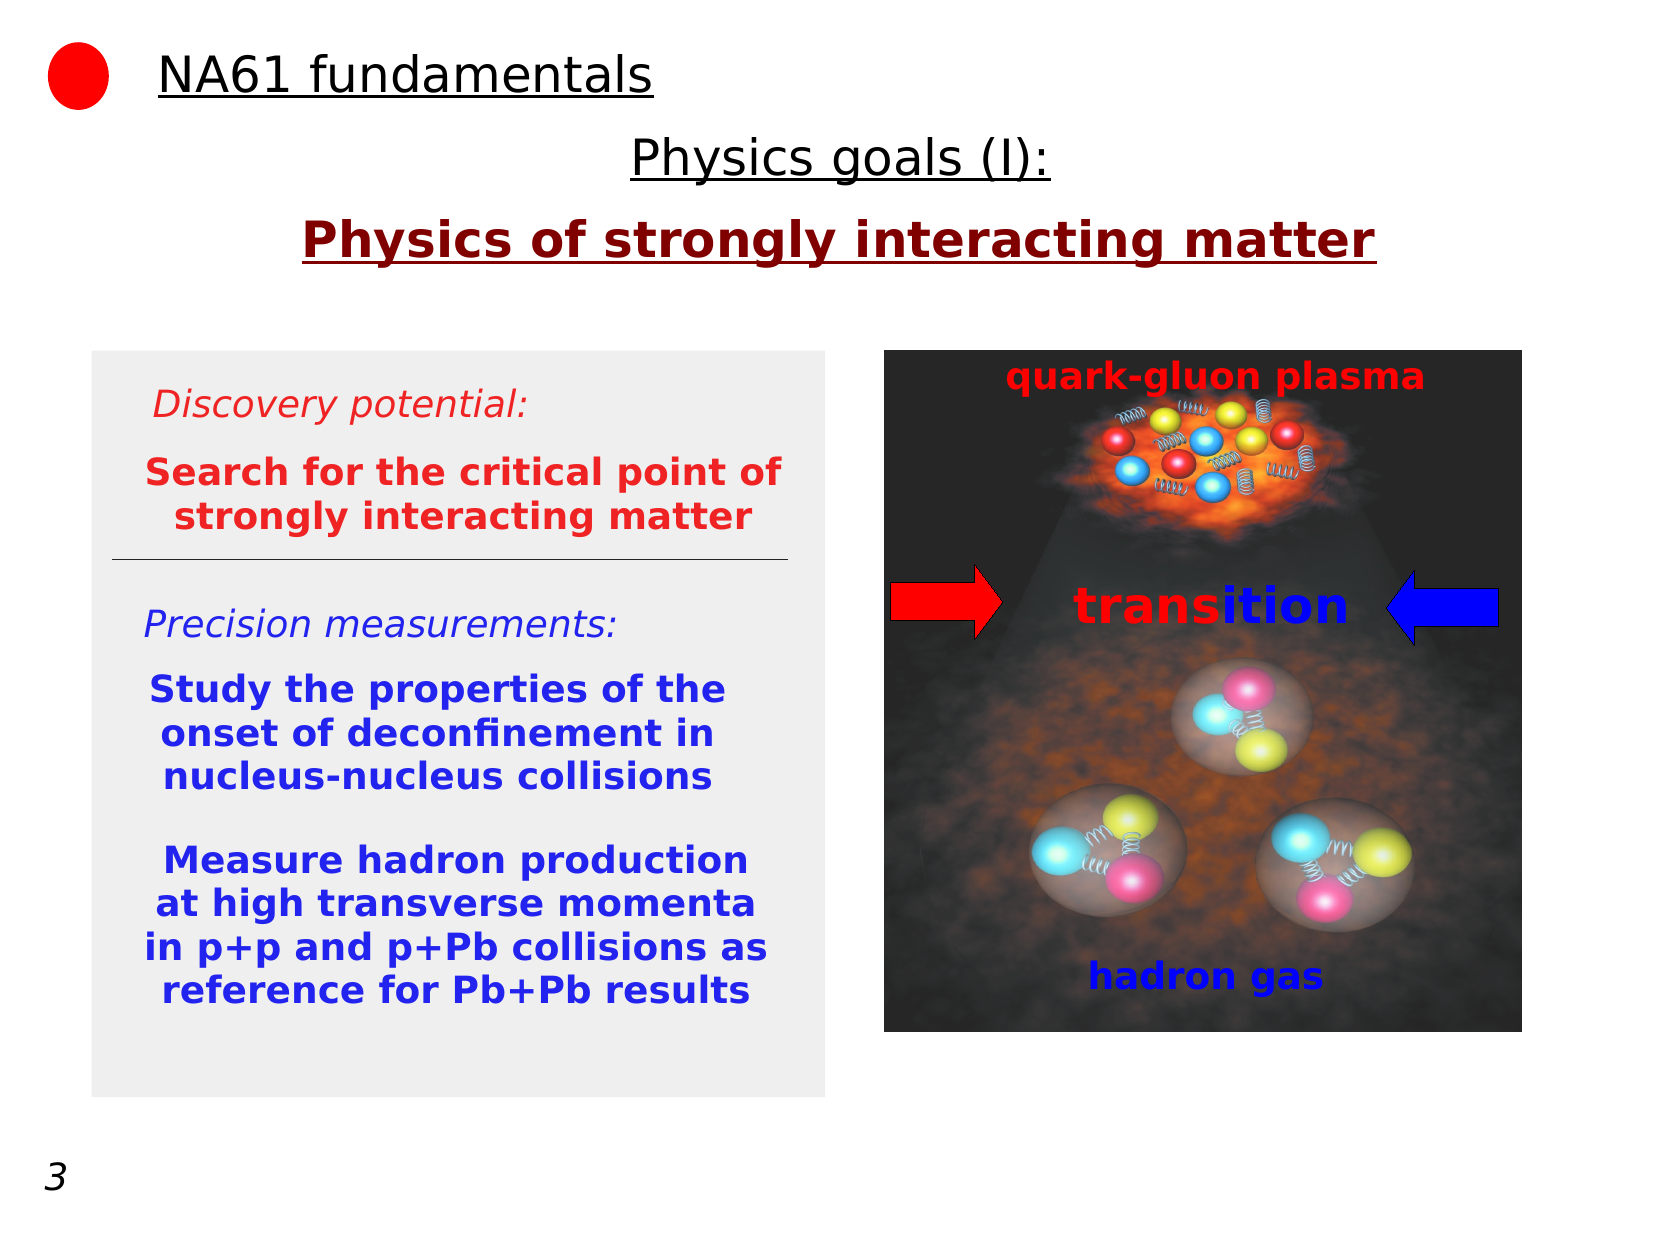

NA61 fundamentals
Physics goals (I):
Physics of strongly interacting matter
quark-gluon plasma
Discovery potential:
Search for the critical point of
strongly interacting matter
transition
Precision measurements:
 Study the properties of the onset of deconfinement in nucleus-nucleus collisions
Measure hadron production
at high transverse momenta
in p+p and p+Pb collisions as
reference for Pb+Pb results
hadron gas